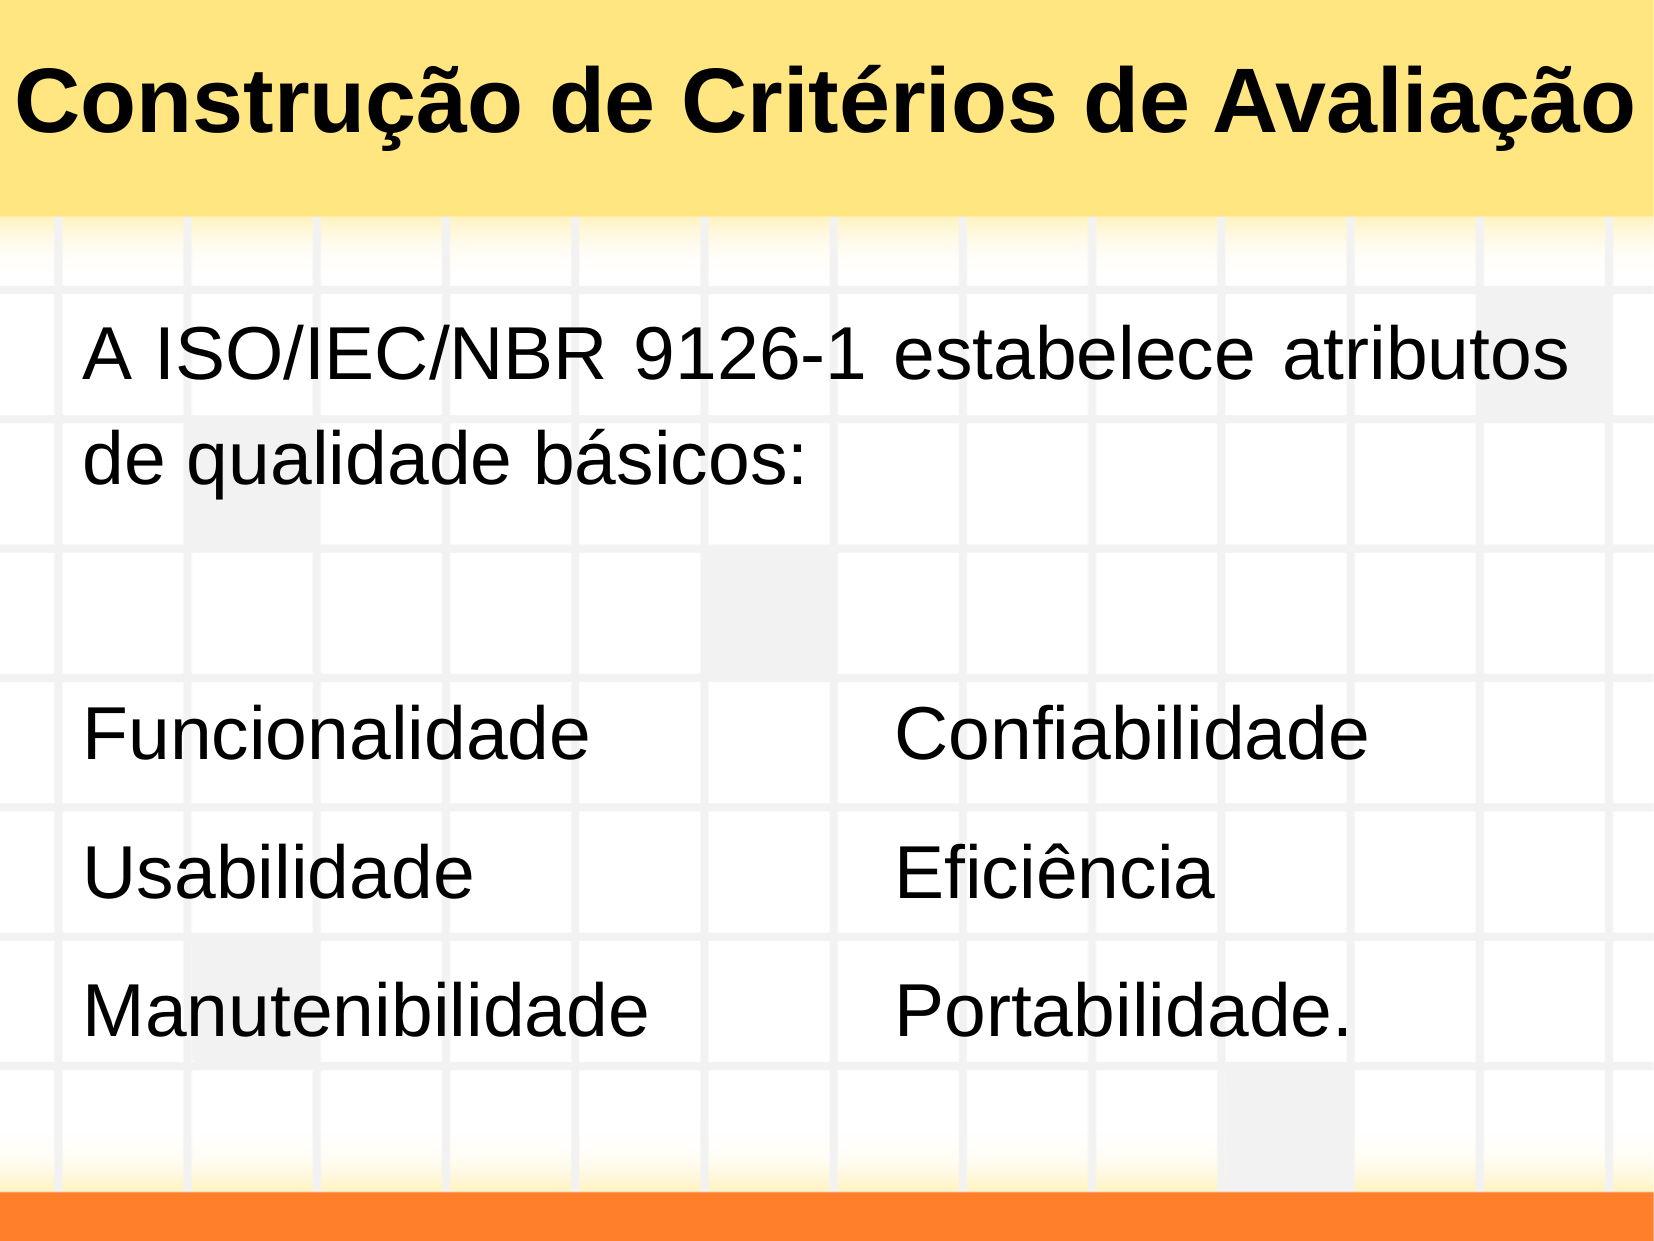

# Construção de Critérios de Avaliação
A ISO/IEC/NBR 9126-1 estabelece atributos de qualidade básicos:
Funcionalidade					Confiabilidade
Usabilidade						Eficiência
Manutenibilidade				Portabilidade.